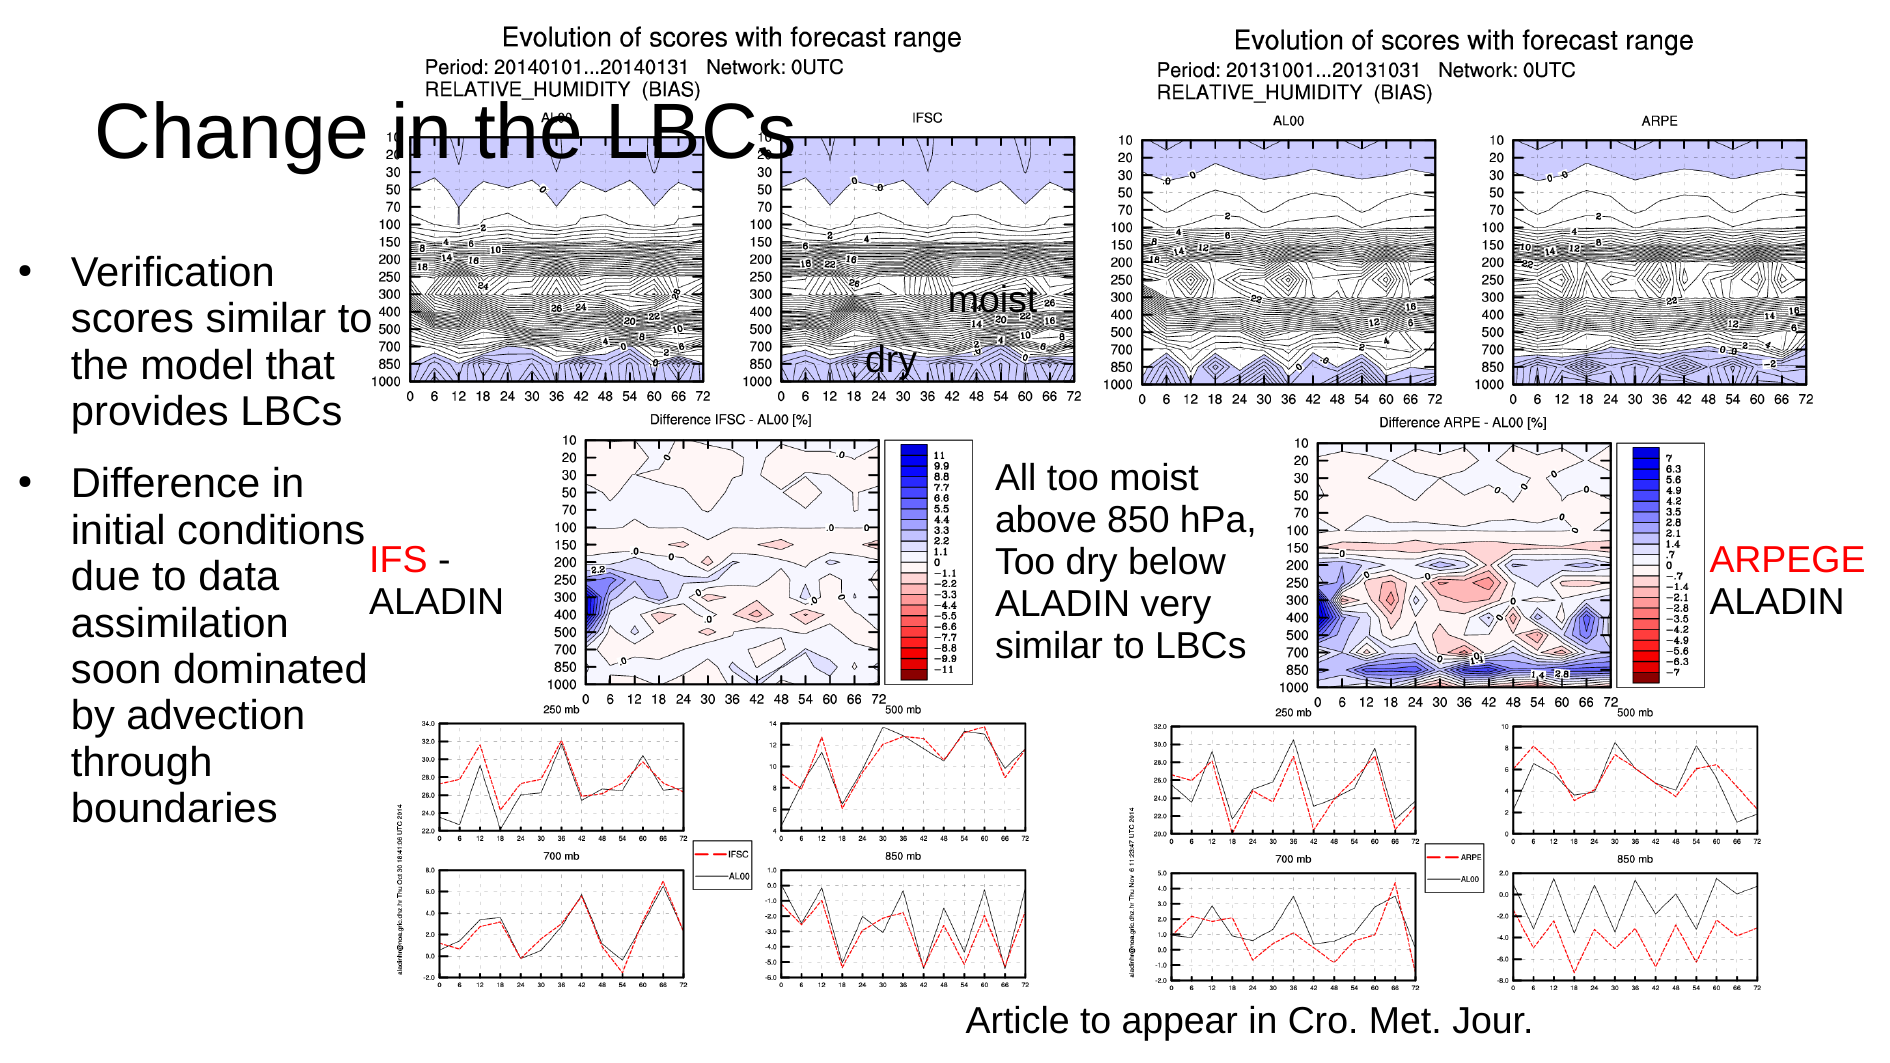

Change in the LBCs
# Verification scores similar to the model that provides LBCs
Difference in initial conditions due to data assimilation soon dominated by advection through boundaries
moist
dry
All too moist above 850 hPa,
Too dry below
ALADIN very similar to LBCs
IFS -
ALADIN
ARPEGE
ALADIN
Article to appear in Cro. Met. Jour.